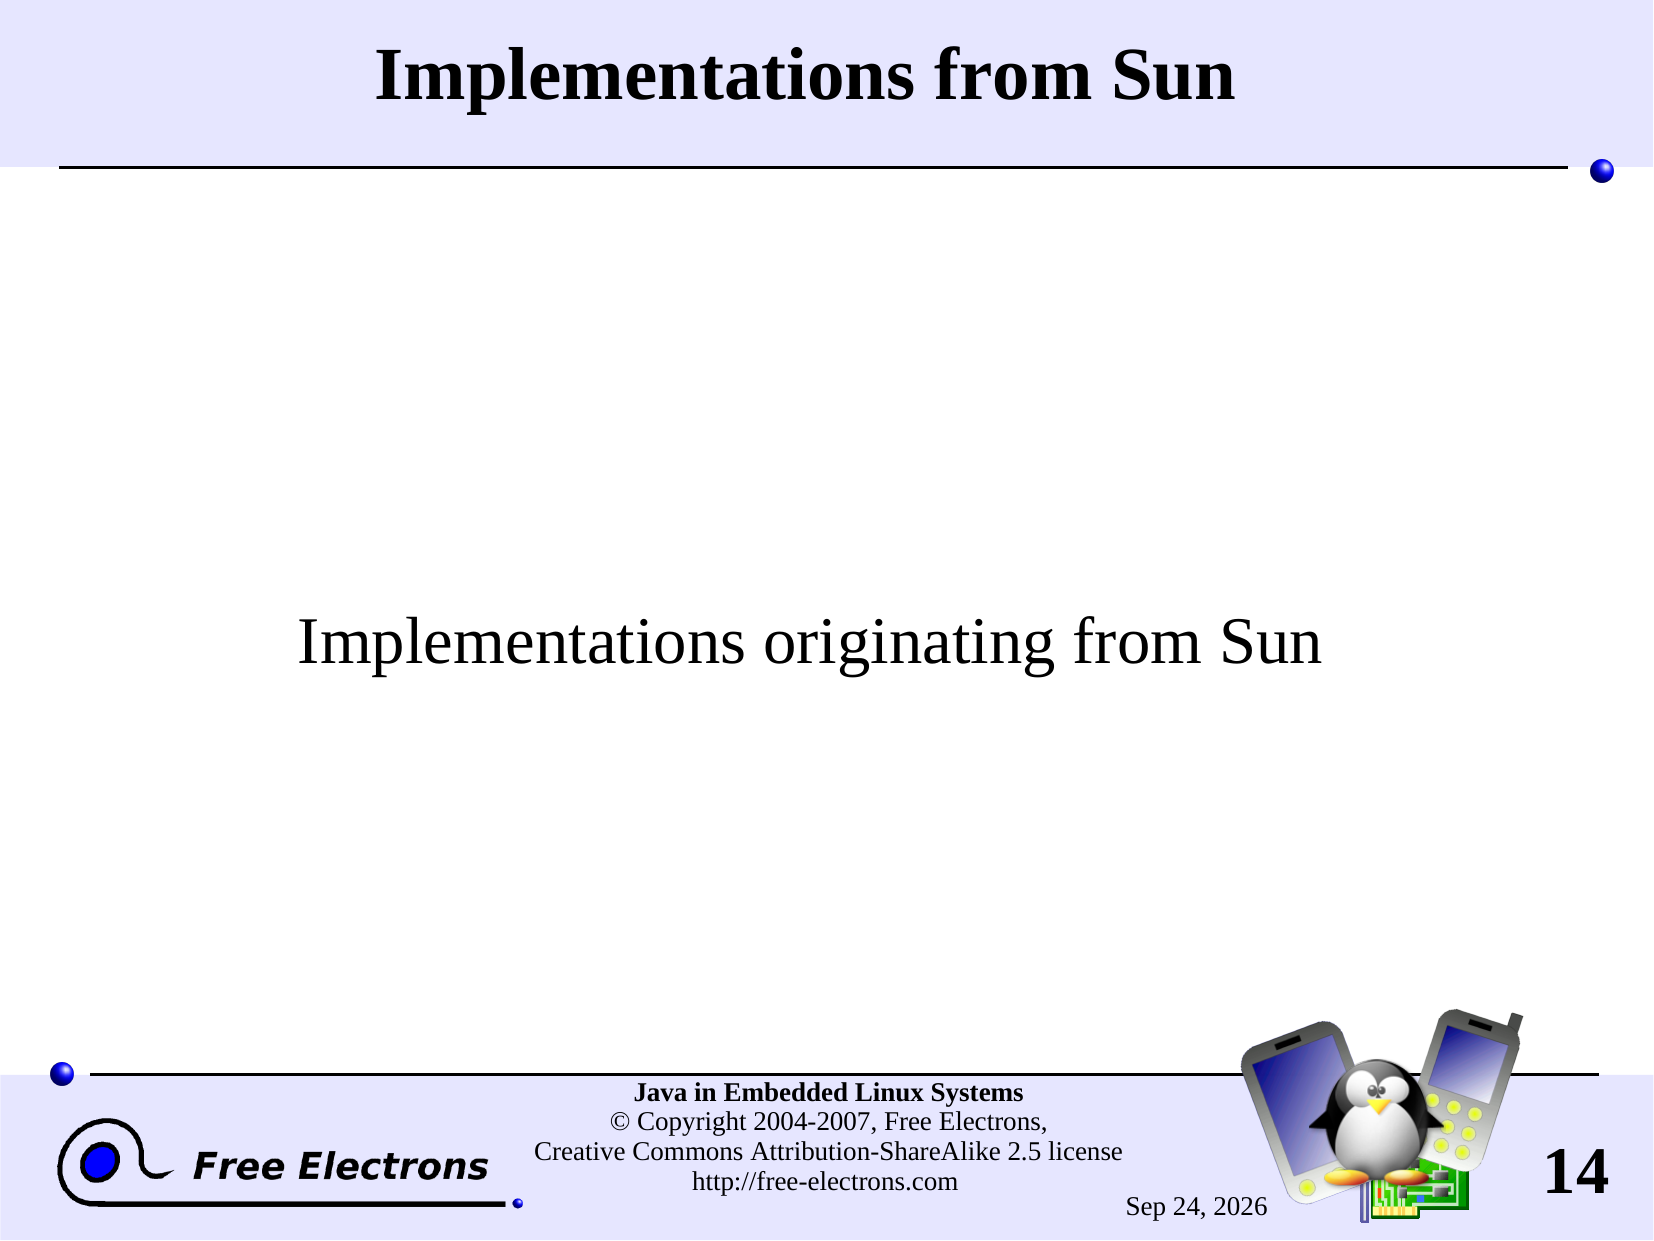

# Implementations from Sun
Implementations originating from Sun